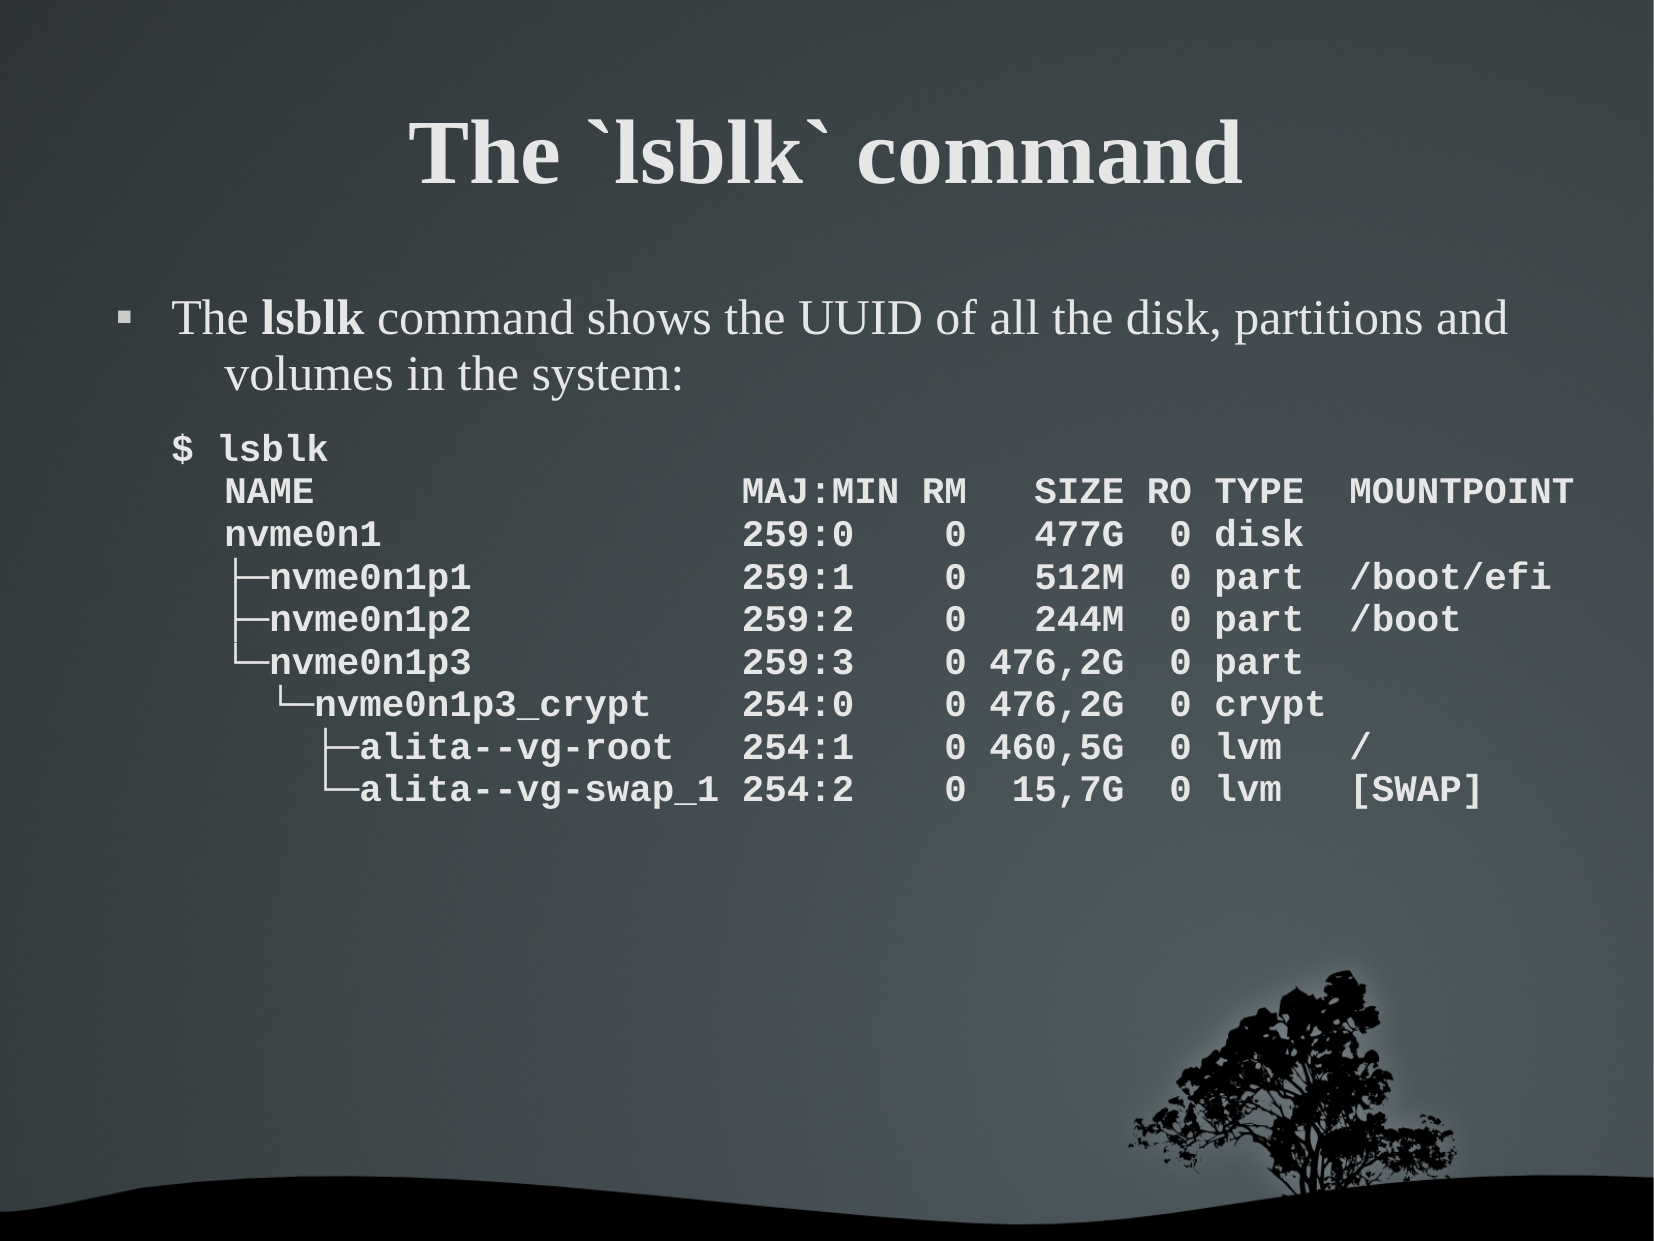

# The `lsblk` command
The lsblk command shows the UUID of all the disk, partitions and volumes in the system:
$ lsblk
NAME MAJ:MIN RM SIZE RO TYPE MOUNTPOINT
nvme0n1 259:0 0 477G 0 disk
├─nvme0n1p1 259:1 0 512M 0 part /boot/efi
├─nvme0n1p2 259:2 0 244M 0 part /boot
└─nvme0n1p3 259:3 0 476,2G 0 part
 └─nvme0n1p3_crypt 254:0 0 476,2G 0 crypt
 ├─alita--vg-root 254:1 0 460,5G 0 lvm /
 └─alita--vg-swap_1 254:2 0 15,7G 0 lvm [SWAP]